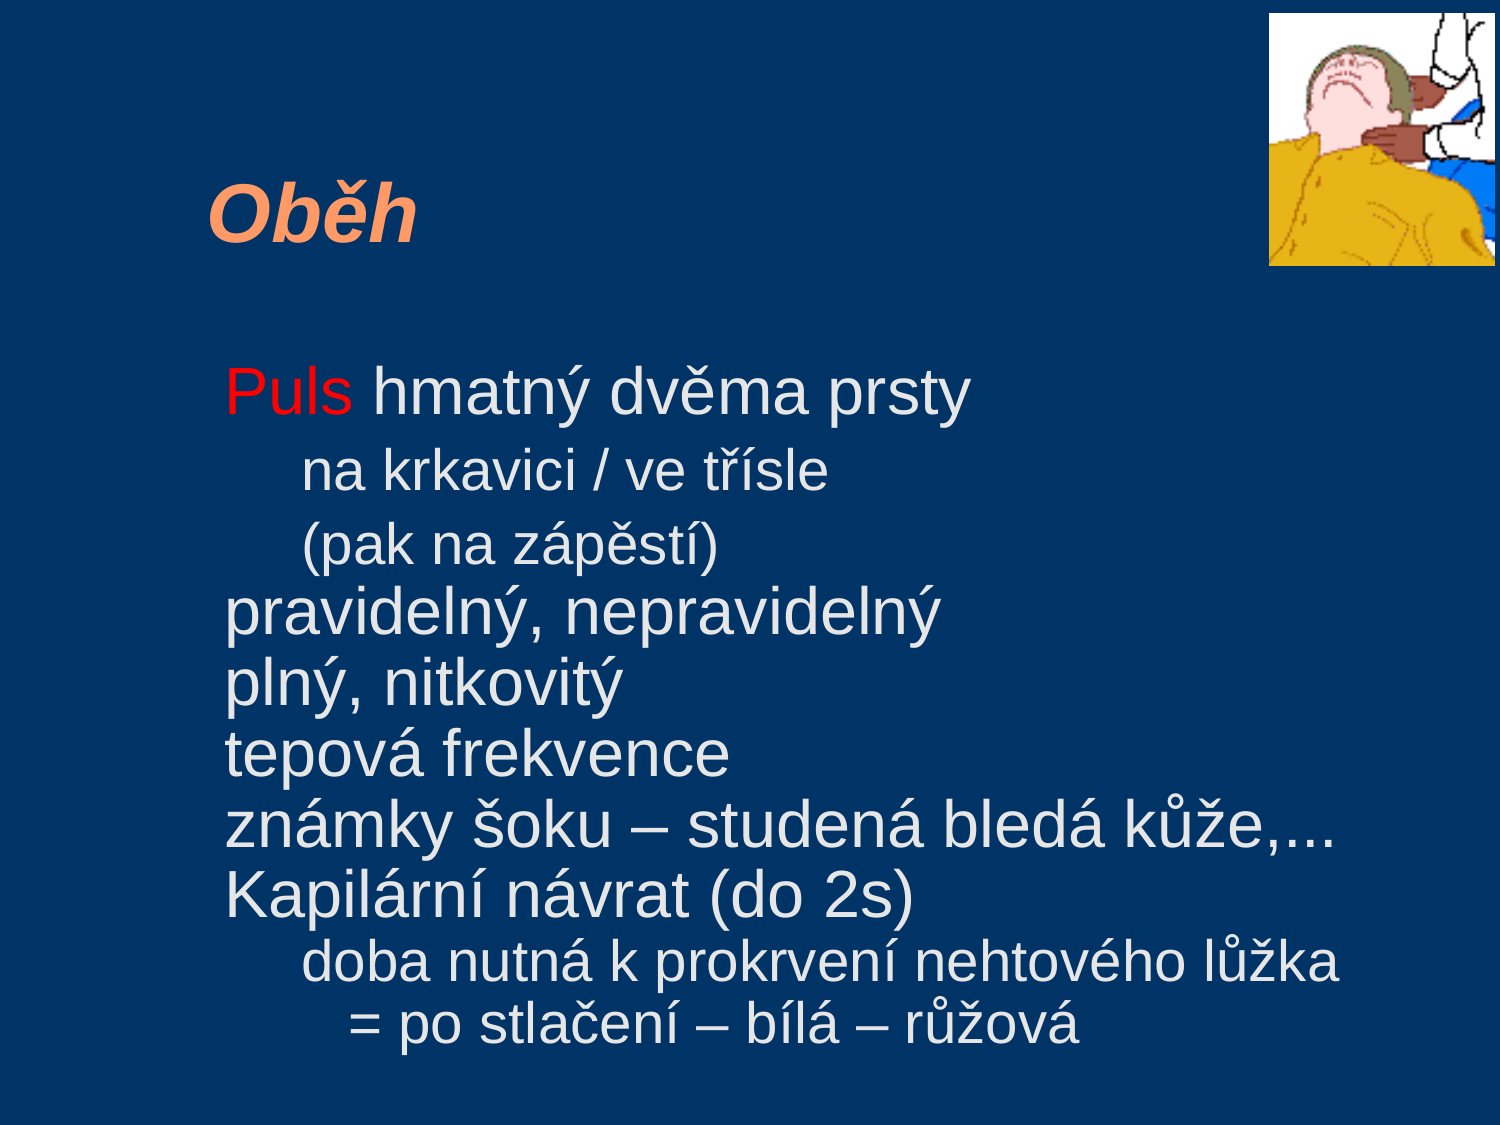

# Oběh
Puls hmatný dvěma prsty
na krkavici / ve třísle
(pak na zápěstí)
pravidelný, nepravidelný
plný, nitkovitý
tepová frekvence
známky šoku – studená bledá kůže,...
Kapilární návrat (do 2s)
doba nutná k prokrvení nehtového lůžka
= po stlačení – bílá – růžová